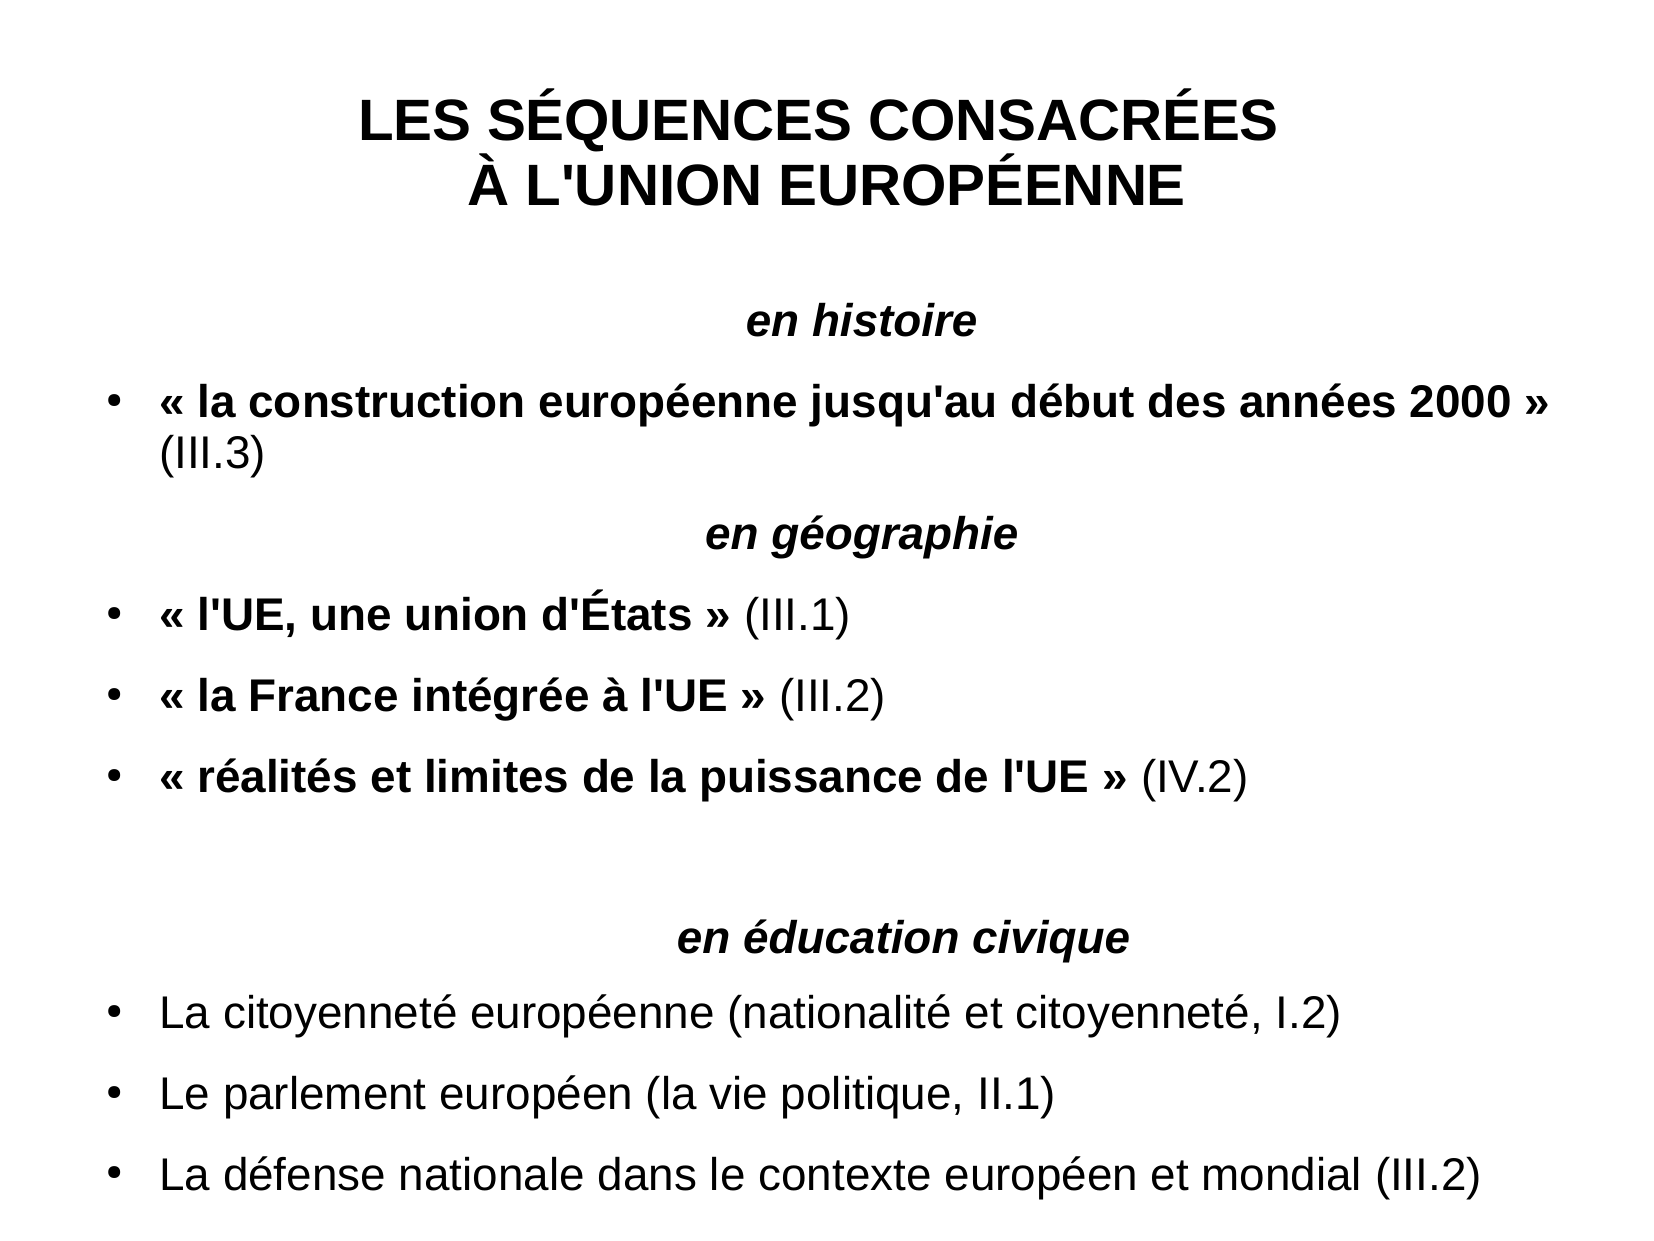

# LES SÉQUENCES CONSACRÉES À L'UNION EUROPÉENNE
en histoire
« la construction européenne jusqu'au début des années 2000 » (III.3)
en géographie
« l'UE, une union d'États » (III.1)
« la France intégrée à l'UE » (III.2)
« réalités et limites de la puissance de l'UE » (IV.2)
en éducation civique
La citoyenneté européenne (nationalité et citoyenneté, I.2)
Le parlement européen (la vie politique, II.1)
La défense nationale dans le contexte européen et mondial (III.2)